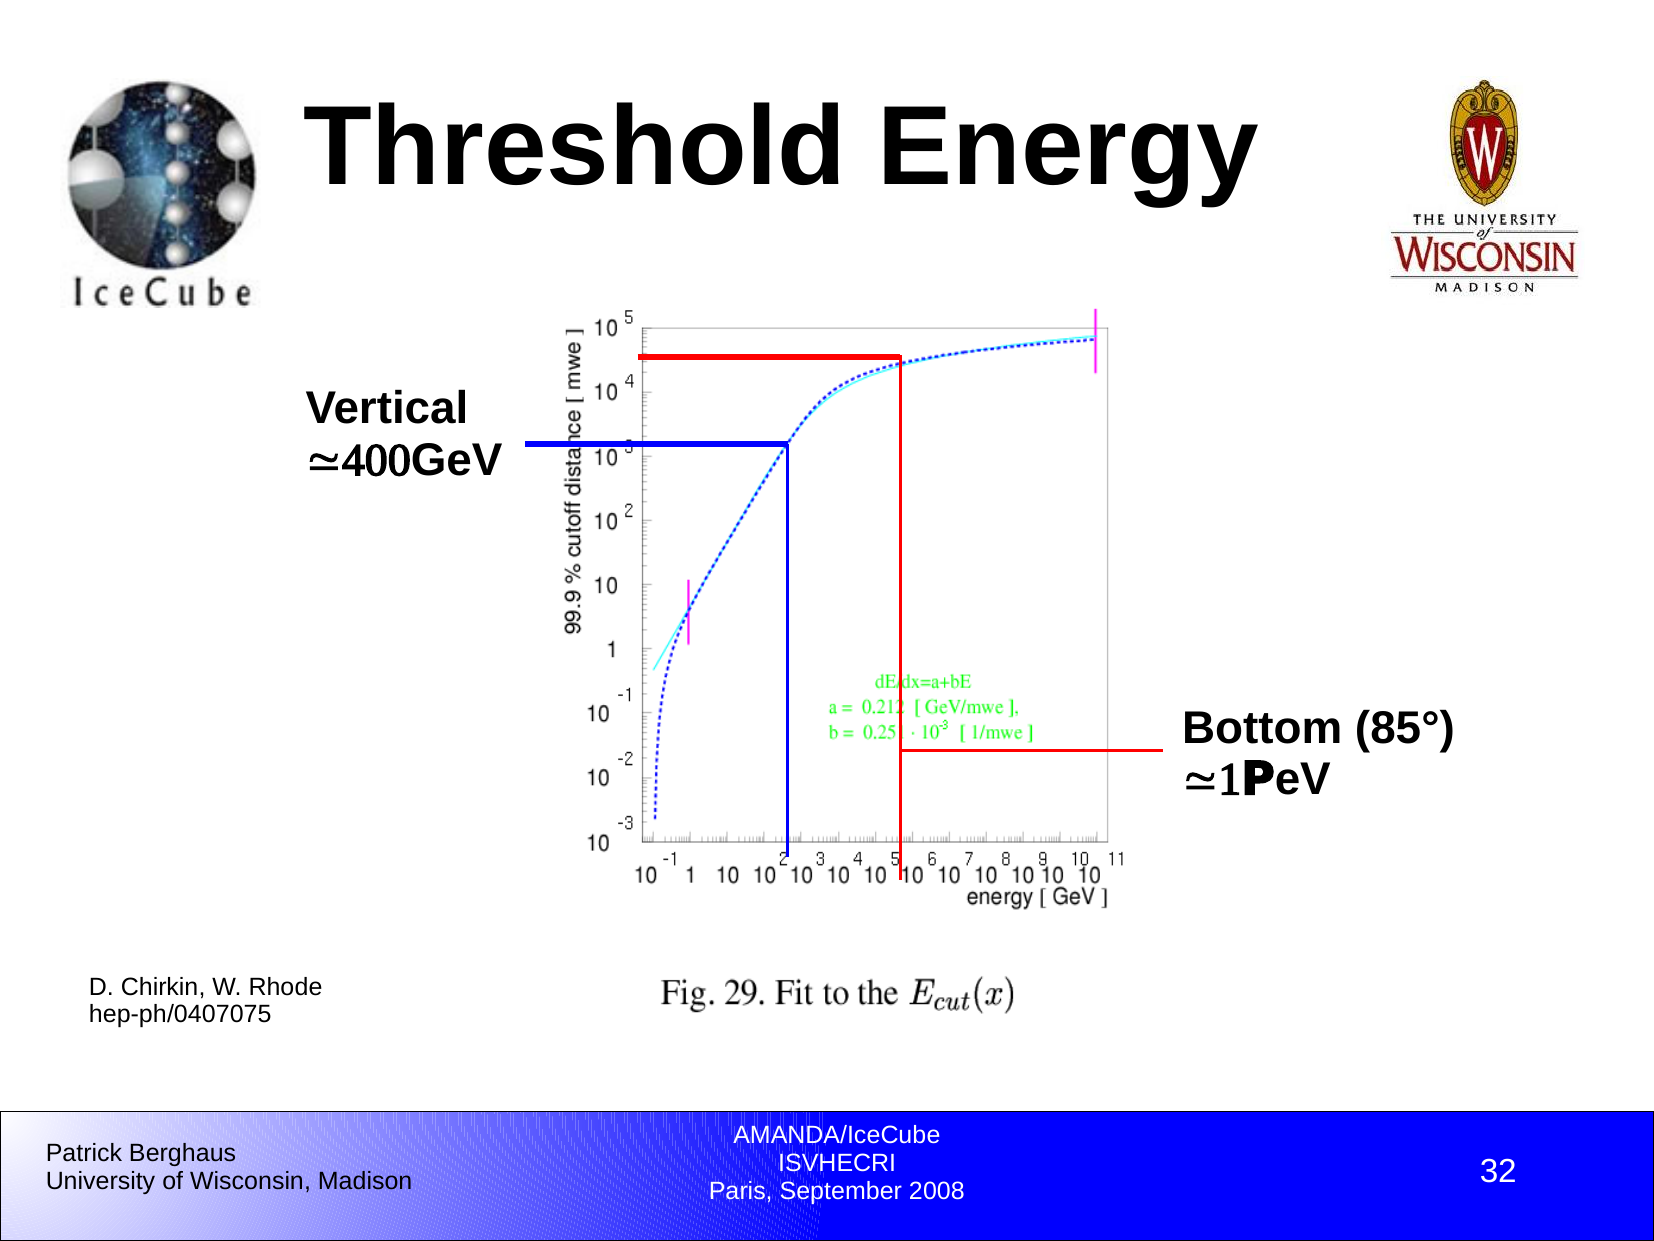

Threshold Energy
Vertical
≃400GeV
top (70°)
top (85°)
Bottom (85°)
≃1PeV
D. Chirkin, W. Rhode
hep-ph/0407075